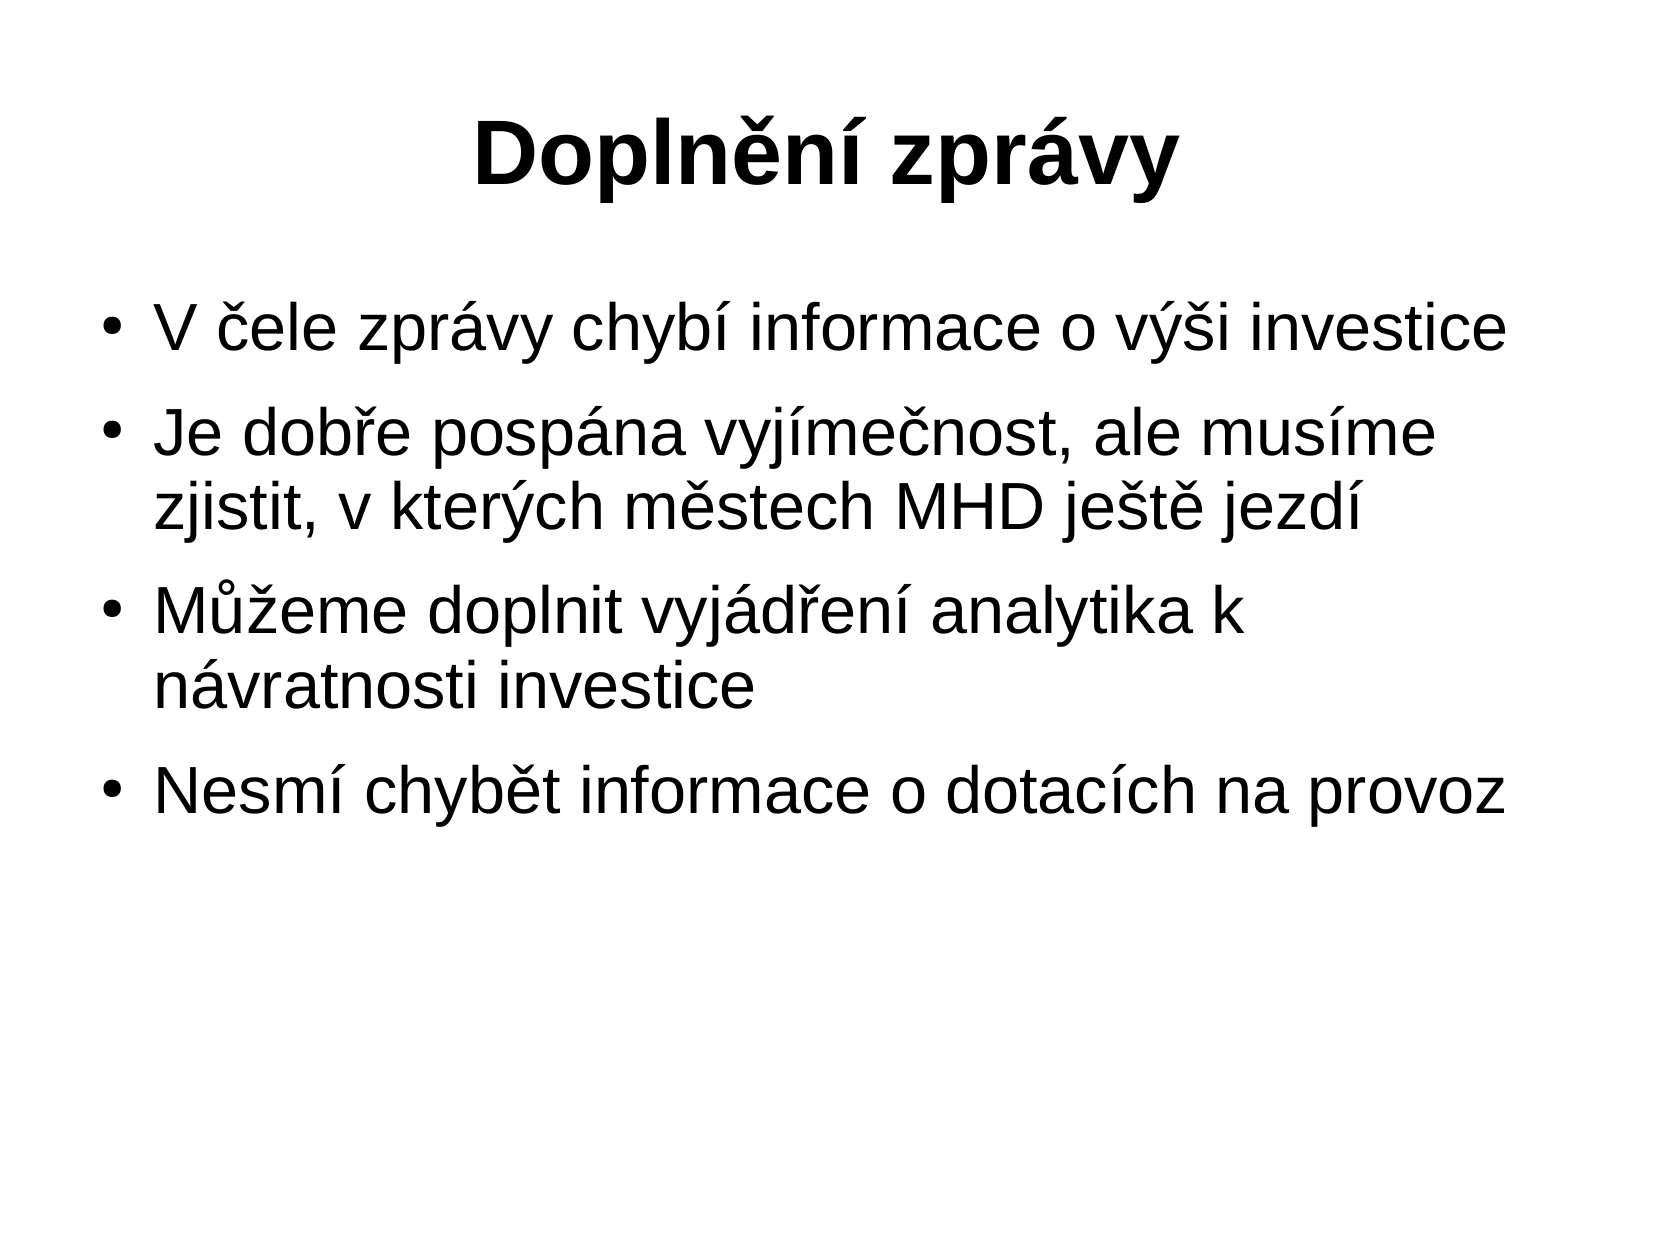

# Doplnění zprávy
V čele zprávy chybí informace o výši investice
Je dobře pospána vyjímečnost, ale musíme zjistit, v kterých městech MHD ještě jezdí
Můžeme doplnit vyjádření analytika k návratnosti investice
Nesmí chybět informace o dotacích na provoz